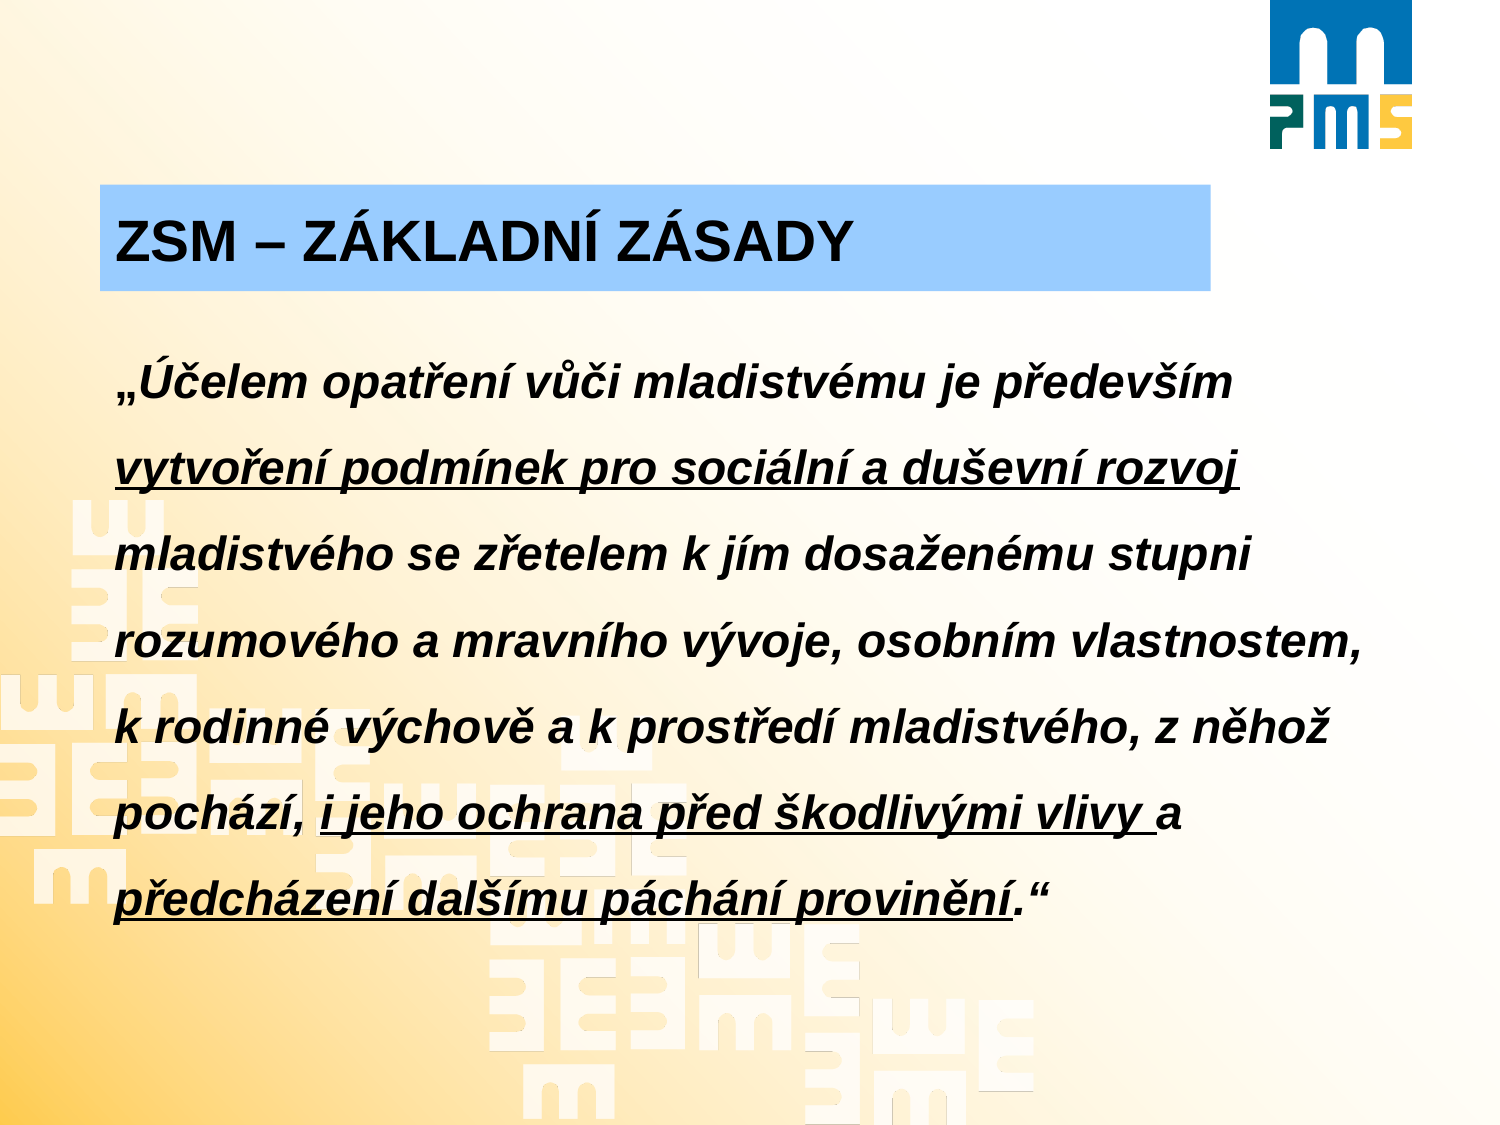

# ZSM – ZÁKLADNÍ ZÁSADY
„Účelem opatření vůči mladistvému je především vytvoření podmínek pro sociální a duševní rozvoj mladistvého se zřetelem k jím dosaženému stupni rozumového a mravního vývoje, osobním vlastnostem, k rodinné výchově a k prostředí mladistvého, z něhož pochází, i jeho ochrana před škodlivými vlivy a předcházení dalšímu páchání provinění.“